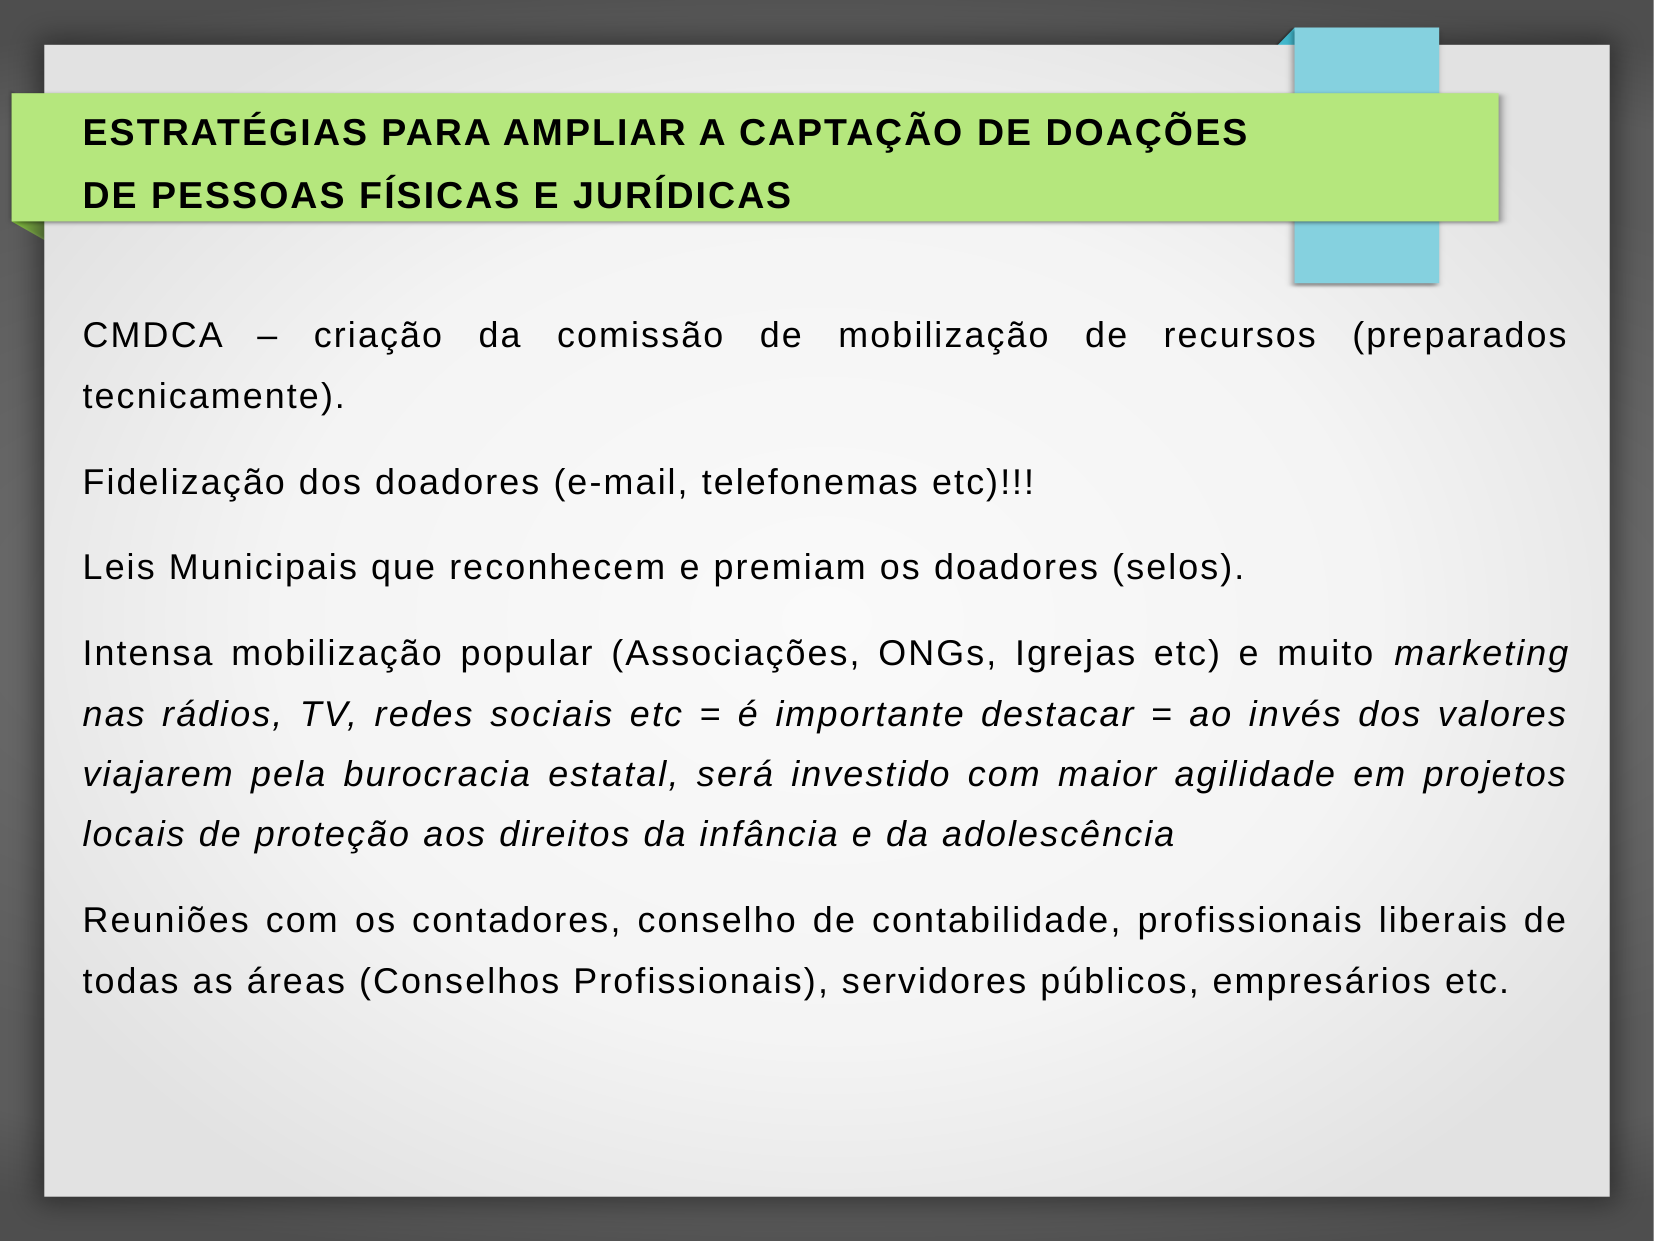

# ESTRATÉGIAS PARA AMPLIAR A CAPTAÇÃO DE DOAÇÕES DE PESSOAS FÍSICAS E JURÍDICAS
CMDCA – criação da comissão de mobilização de recursos (preparados tecnicamente).
Fidelização dos doadores (e-mail, telefonemas etc)!!!
Leis Municipais que reconhecem e premiam os doadores (selos).
Intensa mobilização popular (Associações, ONGs, Igrejas etc) e muito marketing nas rádios, TV, redes sociais etc = é importante destacar = ao invés dos valores viajarem pela burocracia estatal, será investido com maior agilidade em projetos locais de proteção aos direitos da infância e da adolescência
Reuniões com os contadores, conselho de contabilidade, profissionais liberais de todas as áreas (Conselhos Profissionais), servidores públicos, empresários etc.